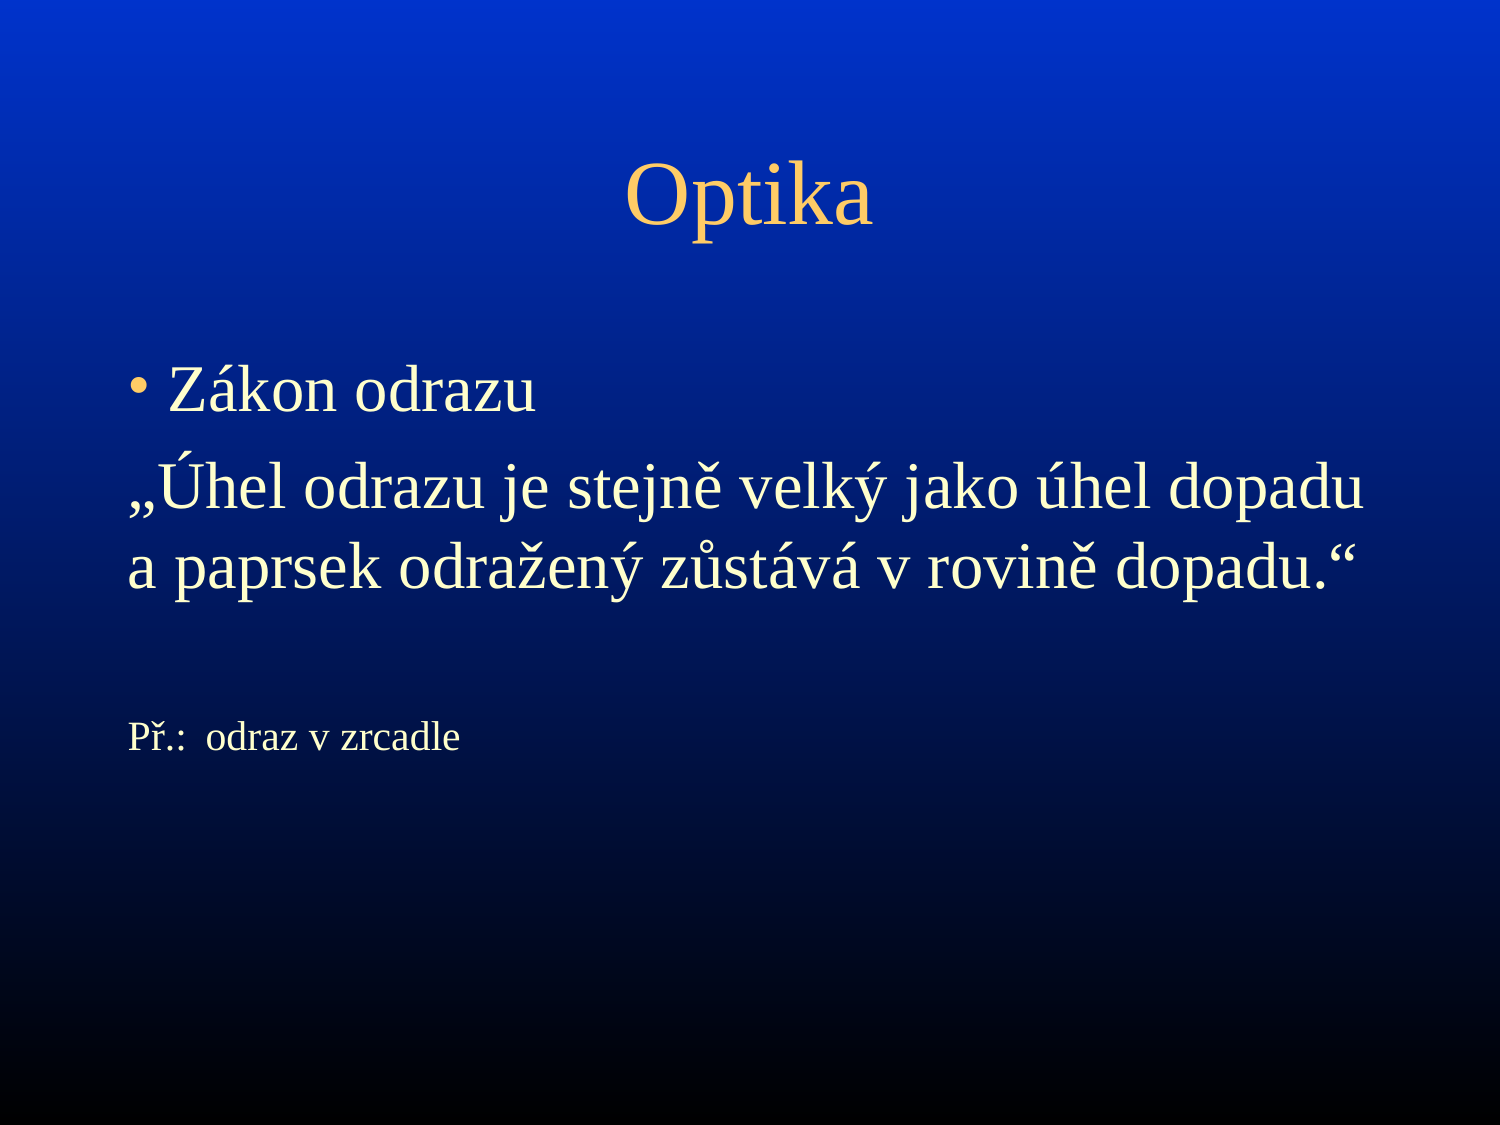

# Optika
 Zákon odrazu
„Úhel odrazu je stejně velký jako úhel dopadu a paprsek odražený zůstává v rovině dopadu.“
Př.:	odraz v zrcadle
10